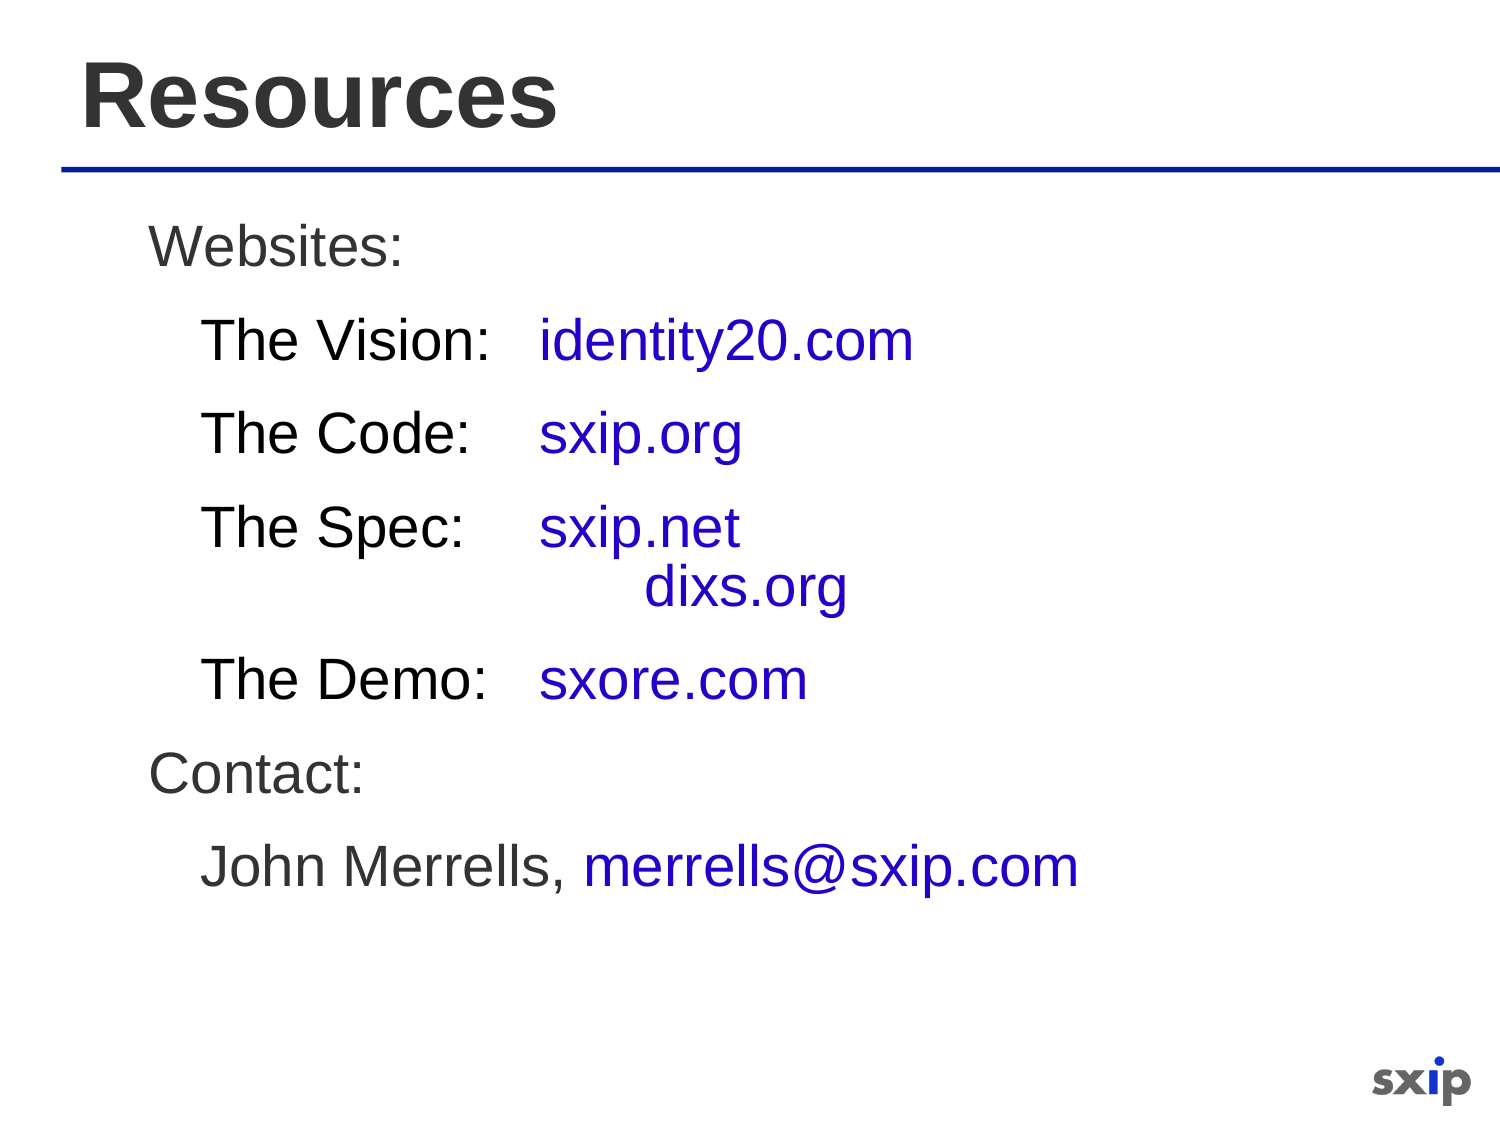

# Resources
Websites:
The Vision: 	identity20.com
The Code: 	sxip.org
The Spec: 	sxip.net
				dixs.org
The Demo:	sxore.com
Contact:
John Merrells, merrells@sxip.com